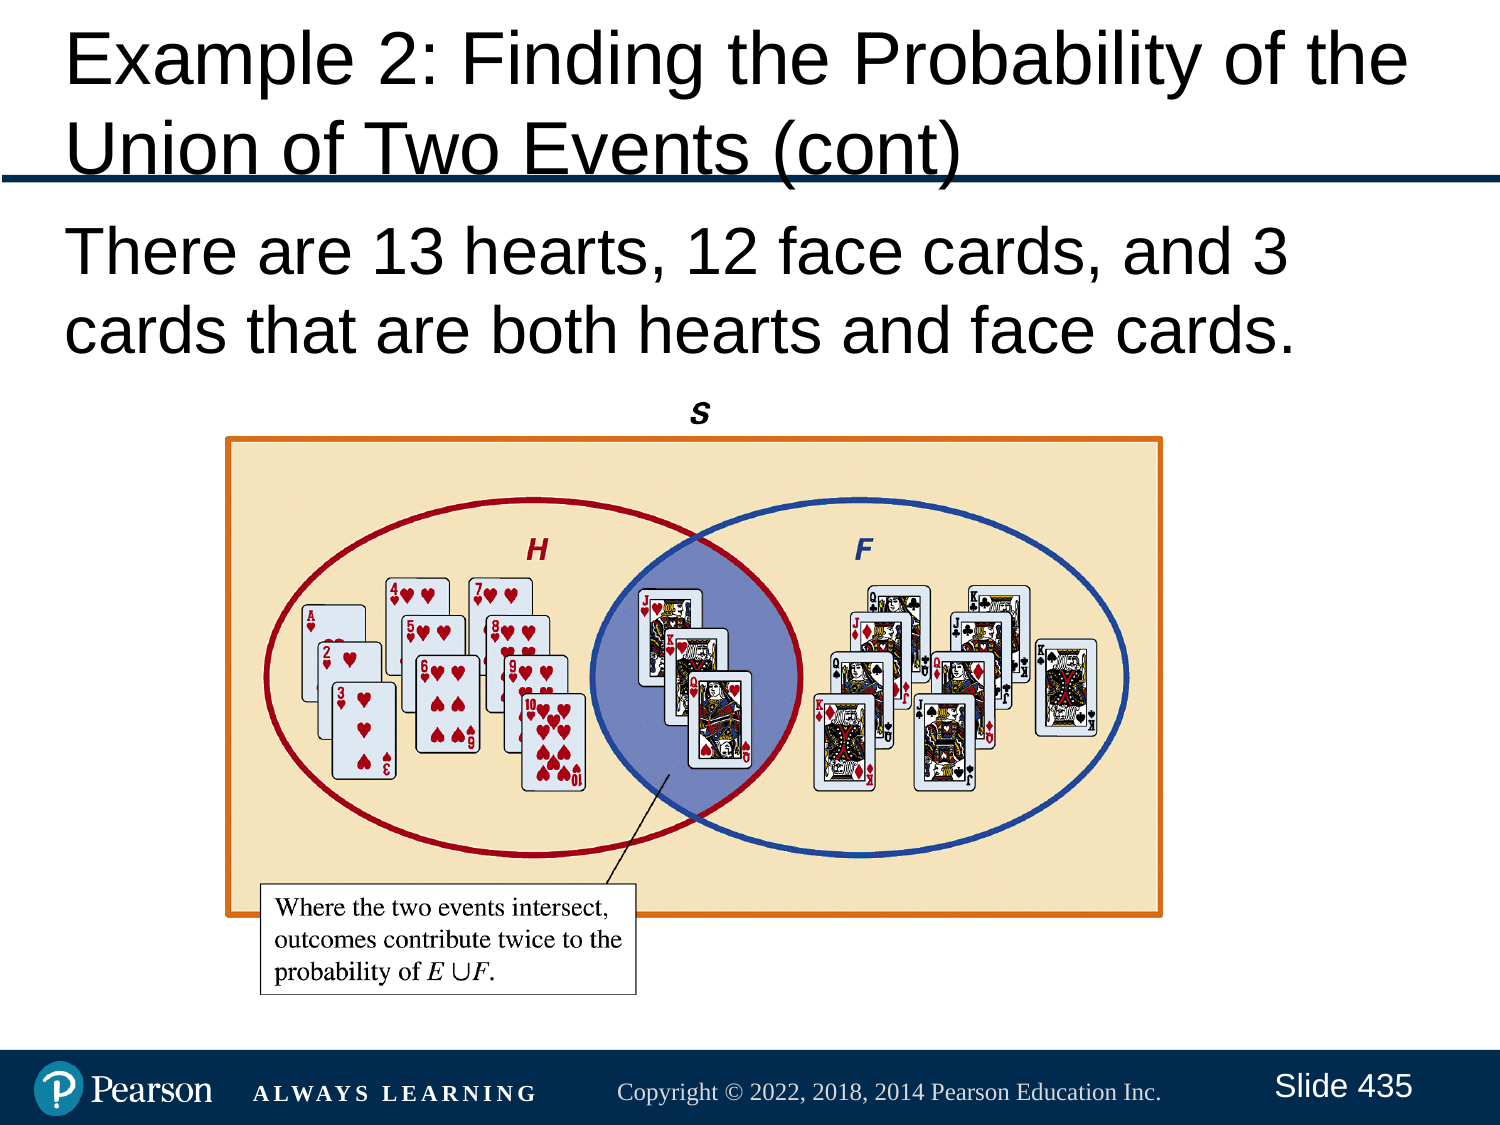

# Example 2: Finding the Probability of the Union of Two Events (cont)
There are 13 hearts, 12 face cards, and 3 cards that are both hearts and face cards.